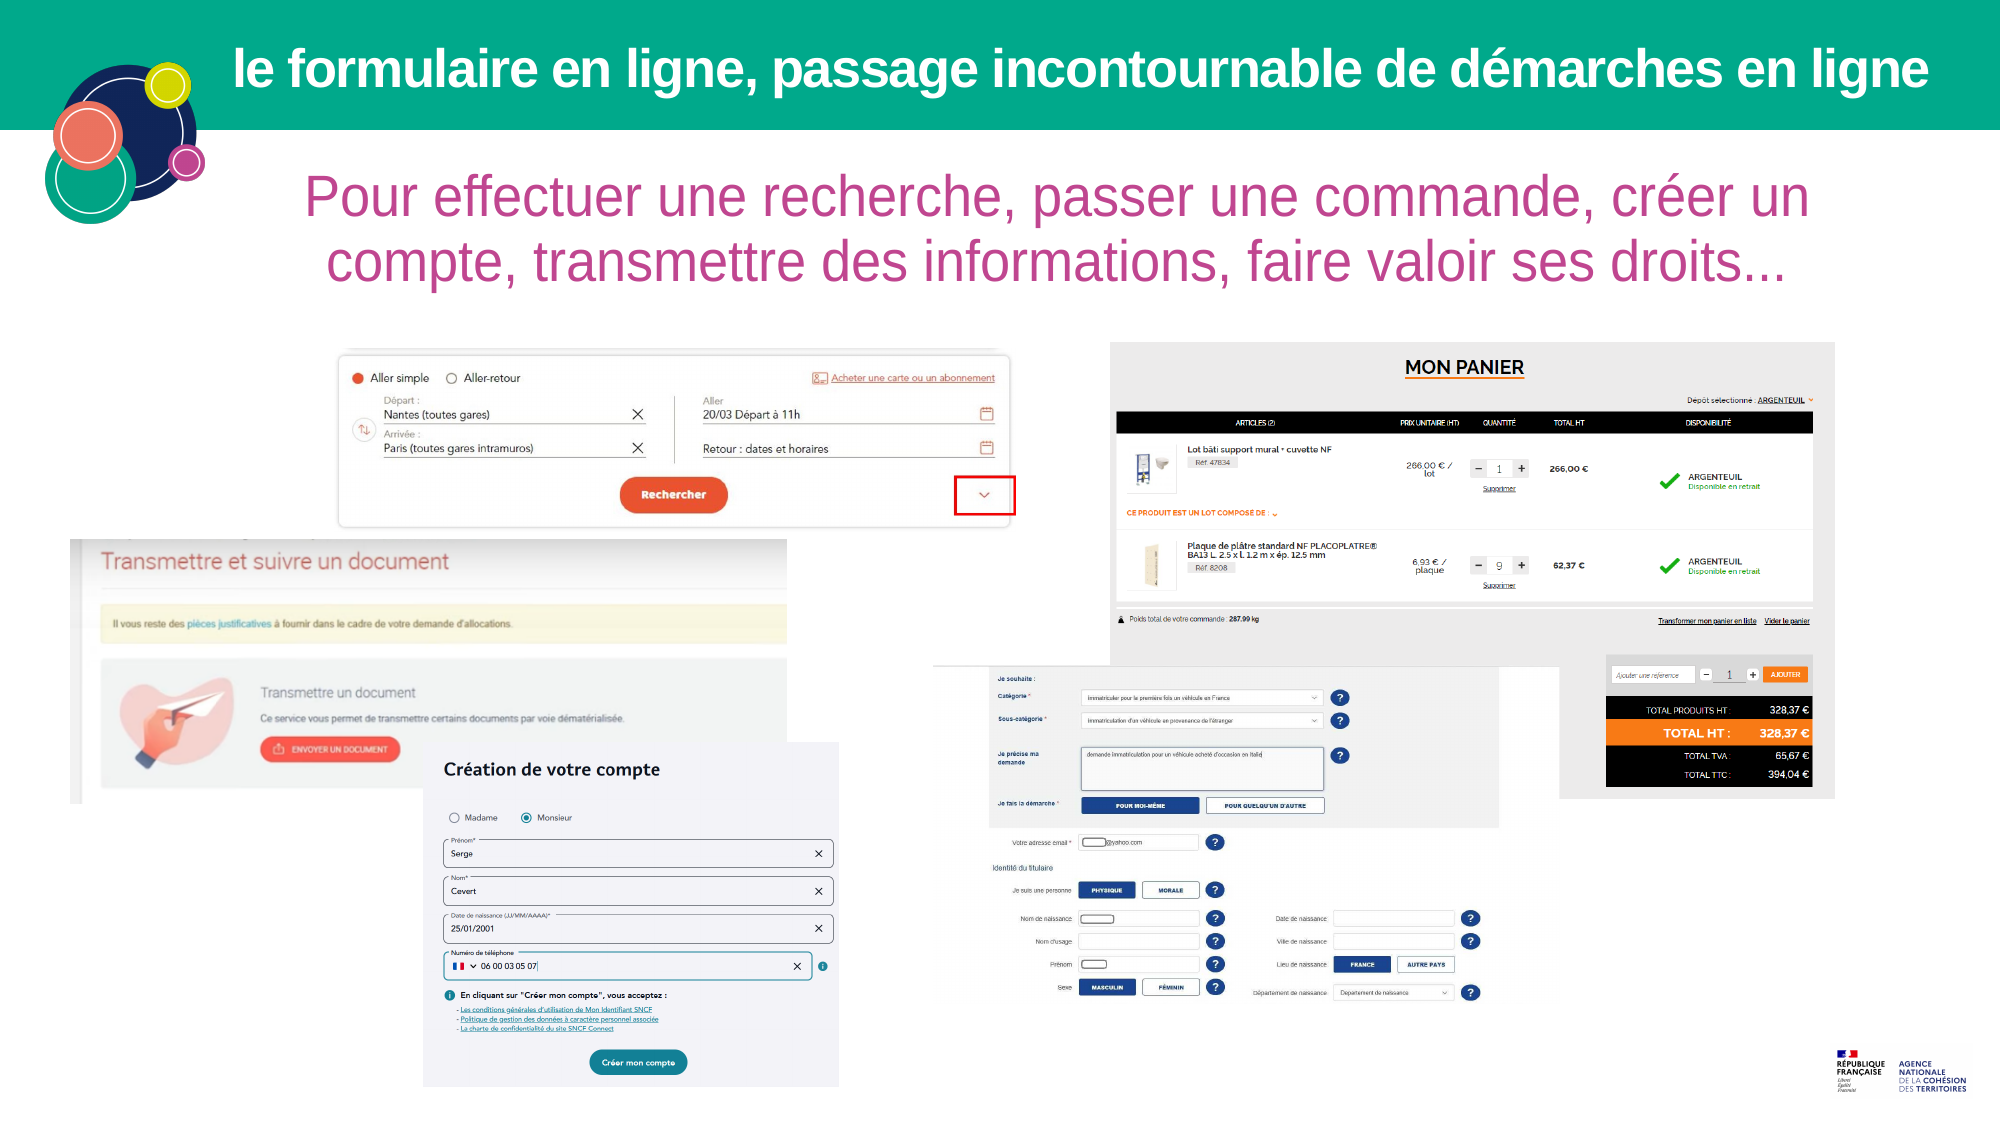

le formulaire en ligne, passage incontournable de démarches en ligne
Pour effectuer une recherche, passer une commande, créer un compte, transmettre des informations, faire valoir ses droits...
1